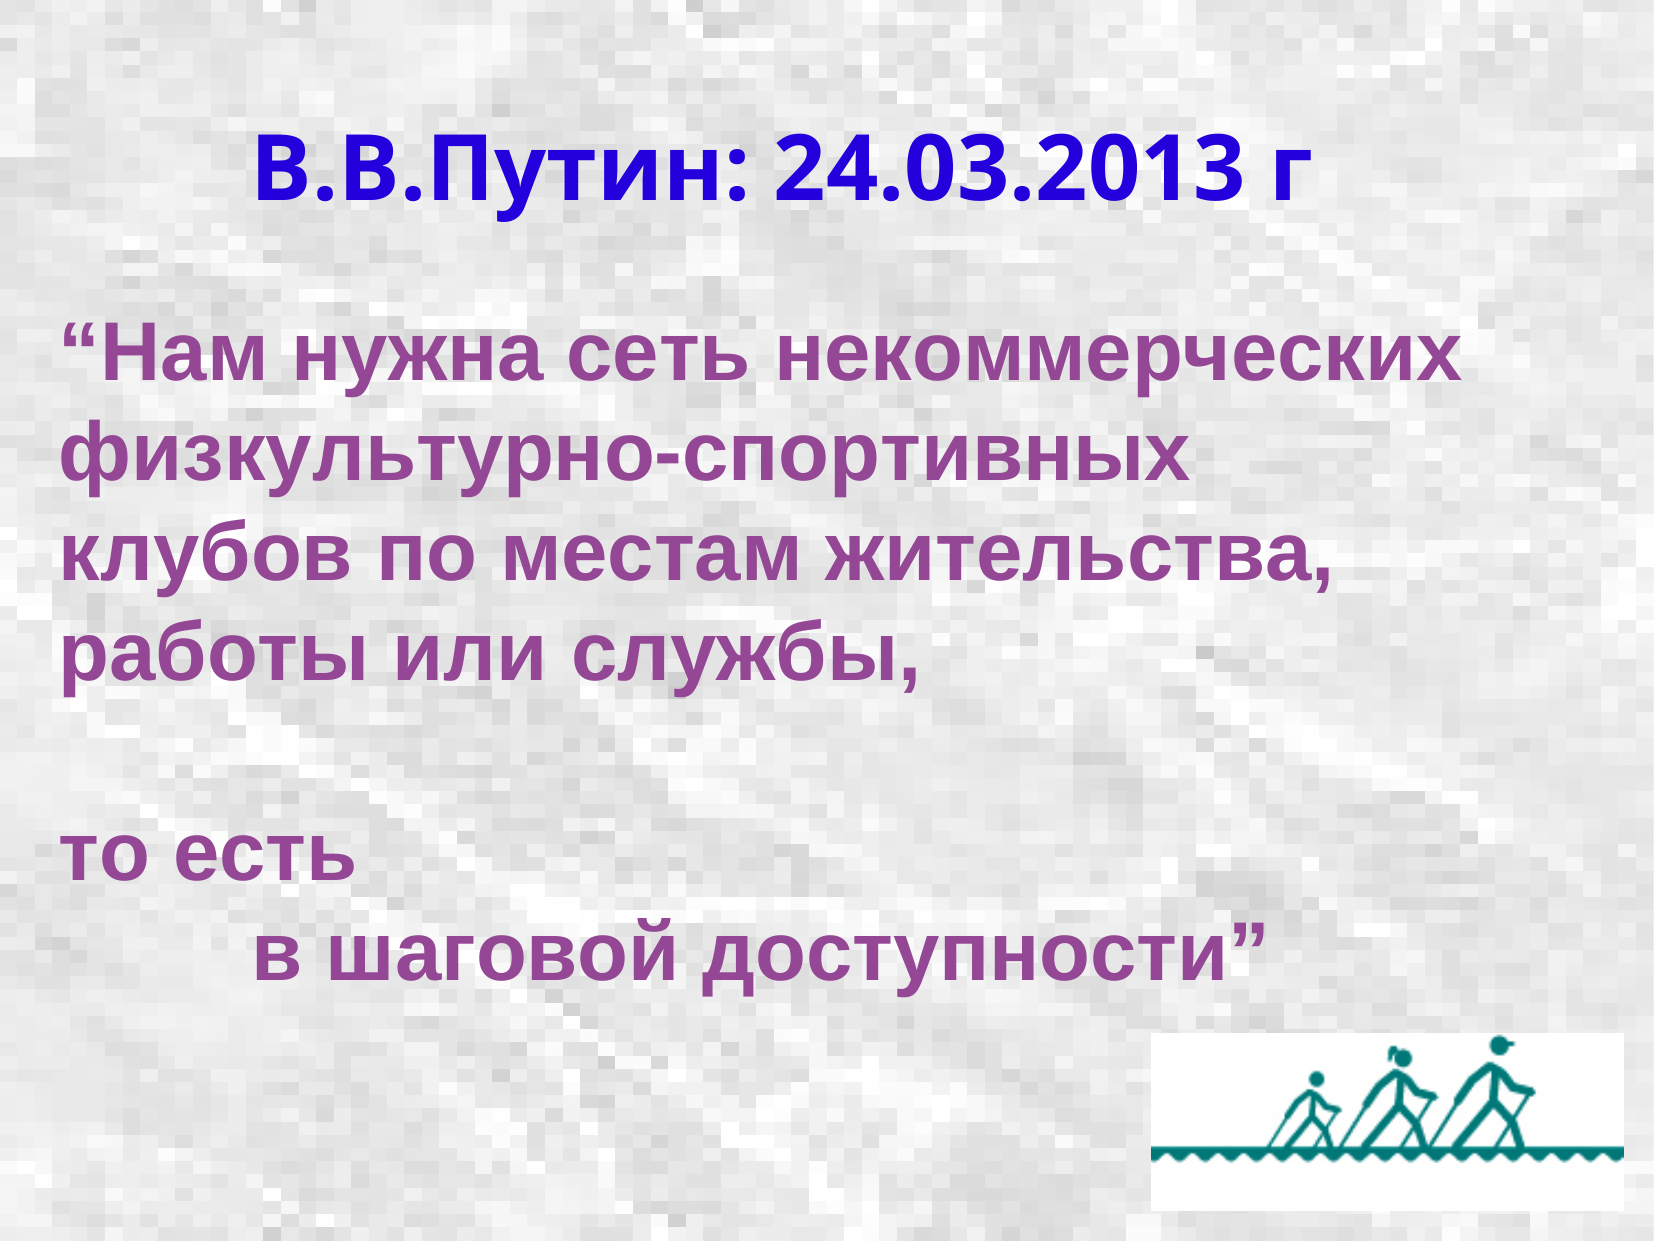

# “Нам нужна сеть некоммерческих
физкультурно-спортивных 	 клубов по местам жительства, работы или службы,
то есть
в шаговой доступности”
В.В.Путин: 24.03.2013 г